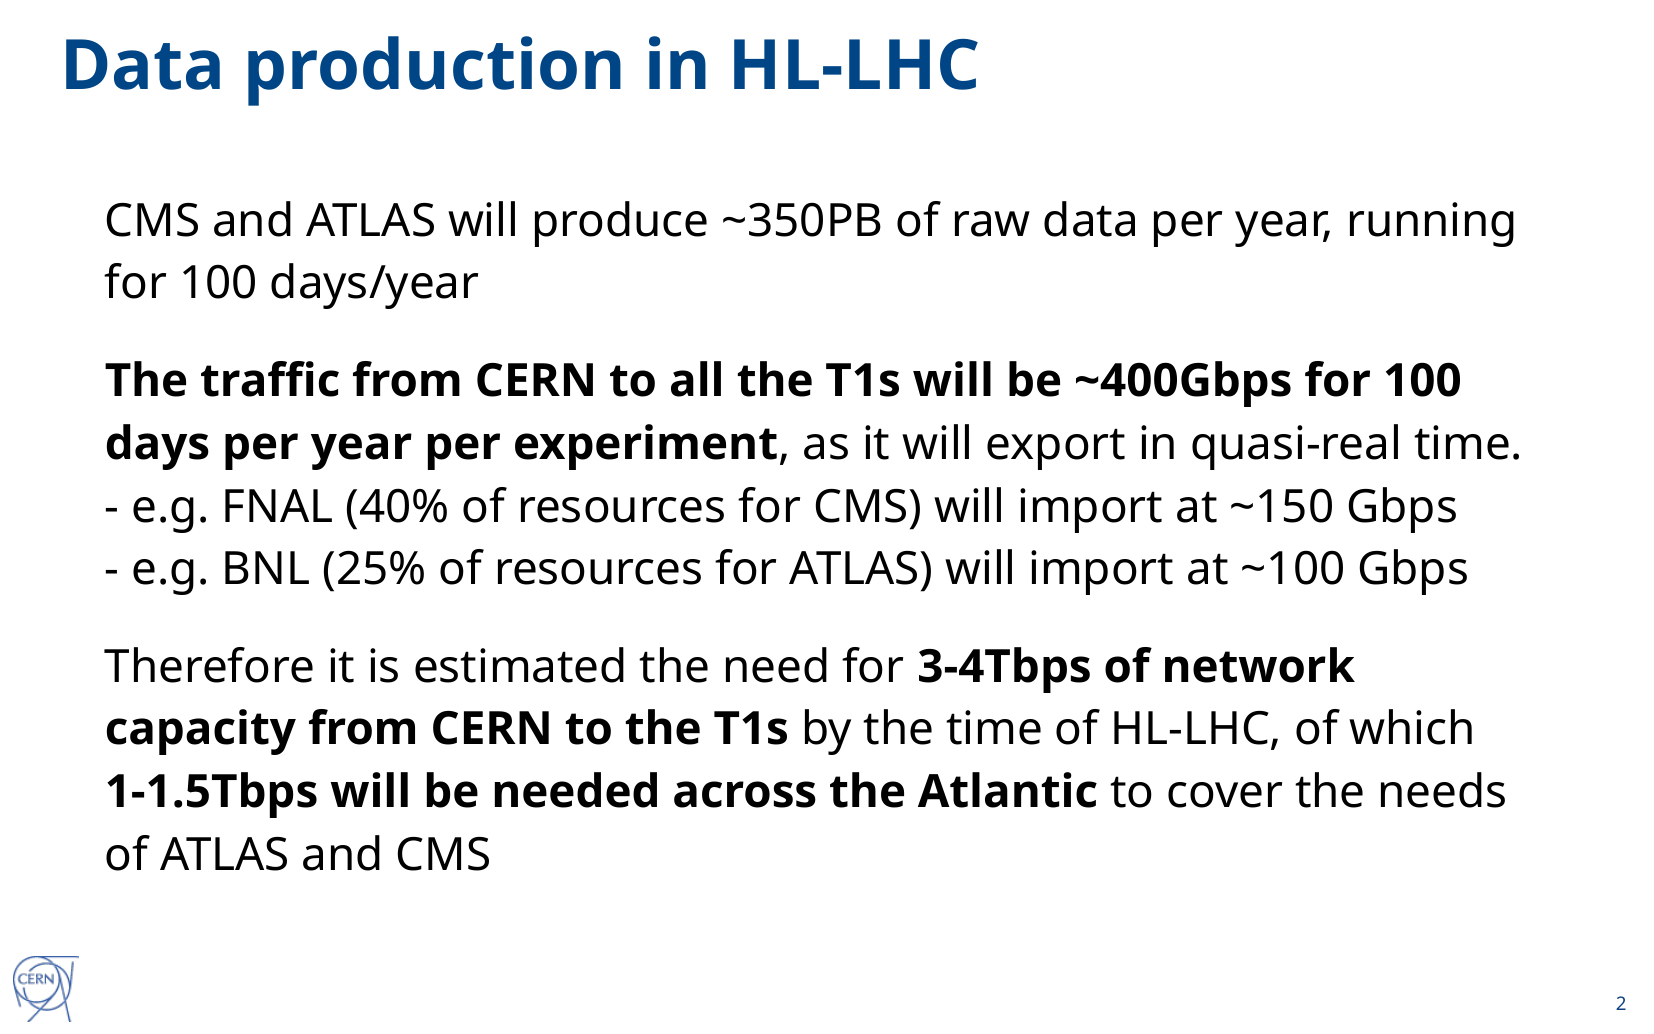

# Data production in HL-LHC
CMS and ATLAS will produce ~350PB of raw data per year, running for 100 days/year
The traffic from CERN to all the T1s will be ~400Gbps for 100 days per year per experiment, as it will export in quasi-real time.
- e.g. FNAL (40% of resources for CMS) will import at ~150 Gbps
- e.g. BNL (25% of resources for ATLAS) will import at ~100 Gbps
Therefore it is estimated the need for 3-4Tbps of network capacity from CERN to the T1s by the time of HL-LHC, of which
1-1.5Tbps will be needed across the Atlantic to cover the needs of ATLAS and CMS